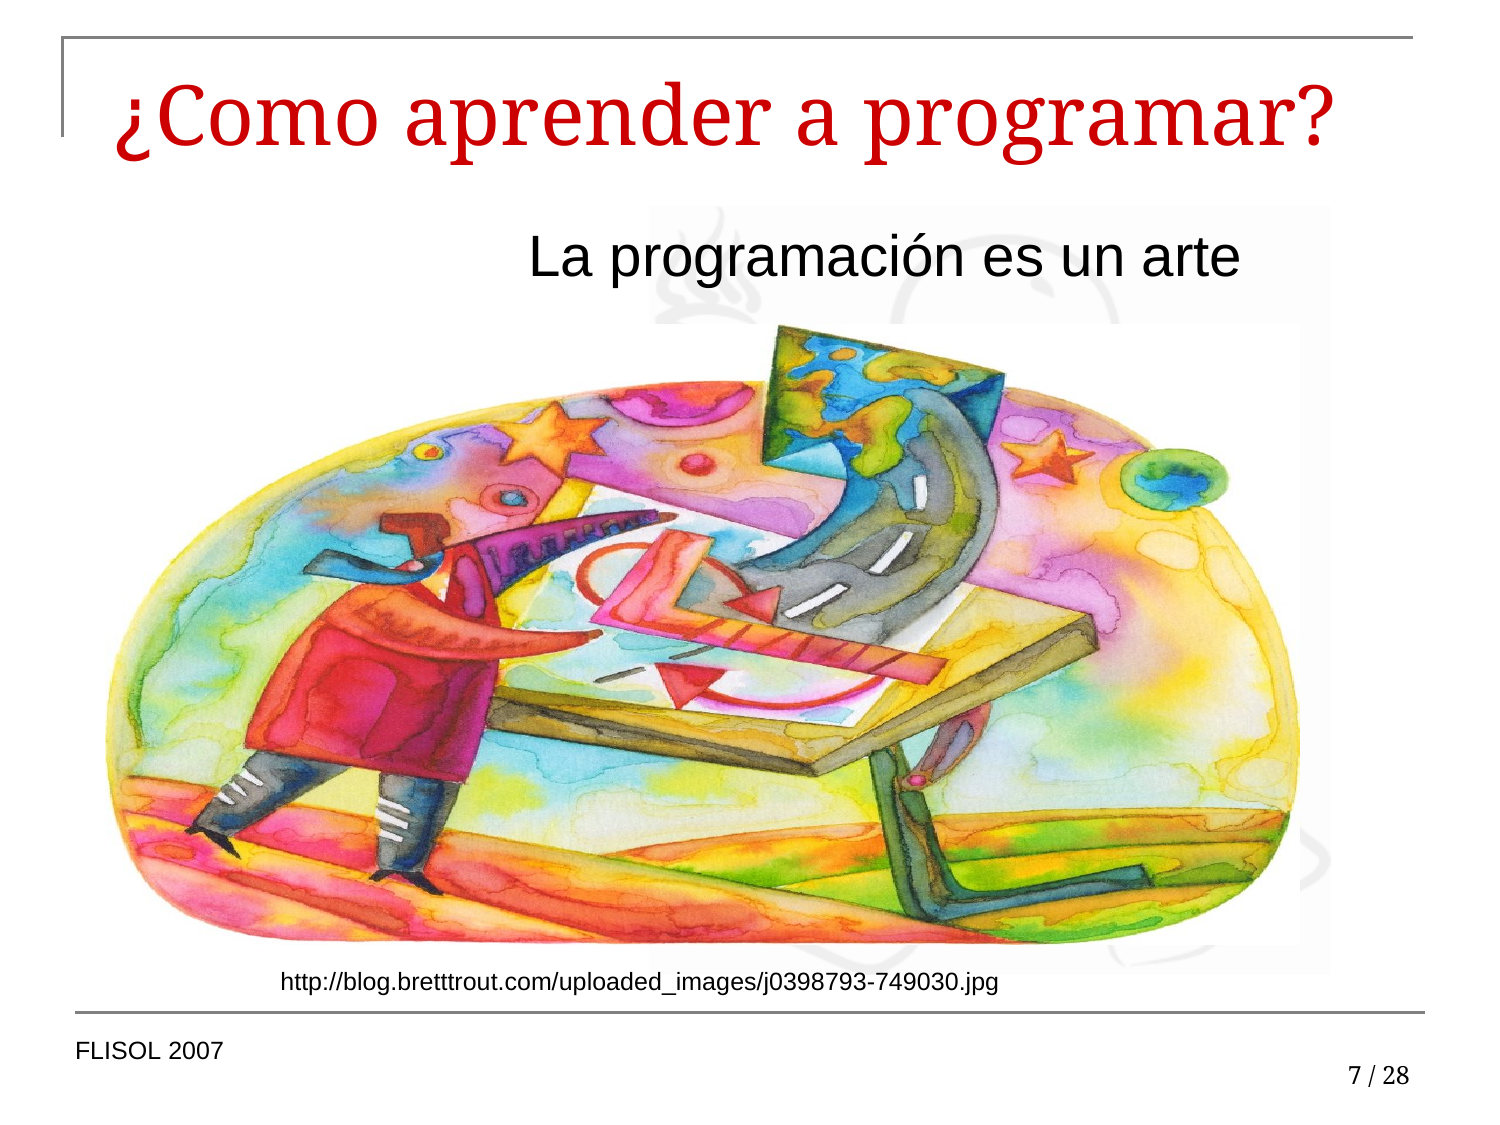

# ¿Como aprender a programar?
La programación es un arte
http://blog.bretttrout.com/uploaded_images/j0398793-749030.jpg
7
COMPETISOFT